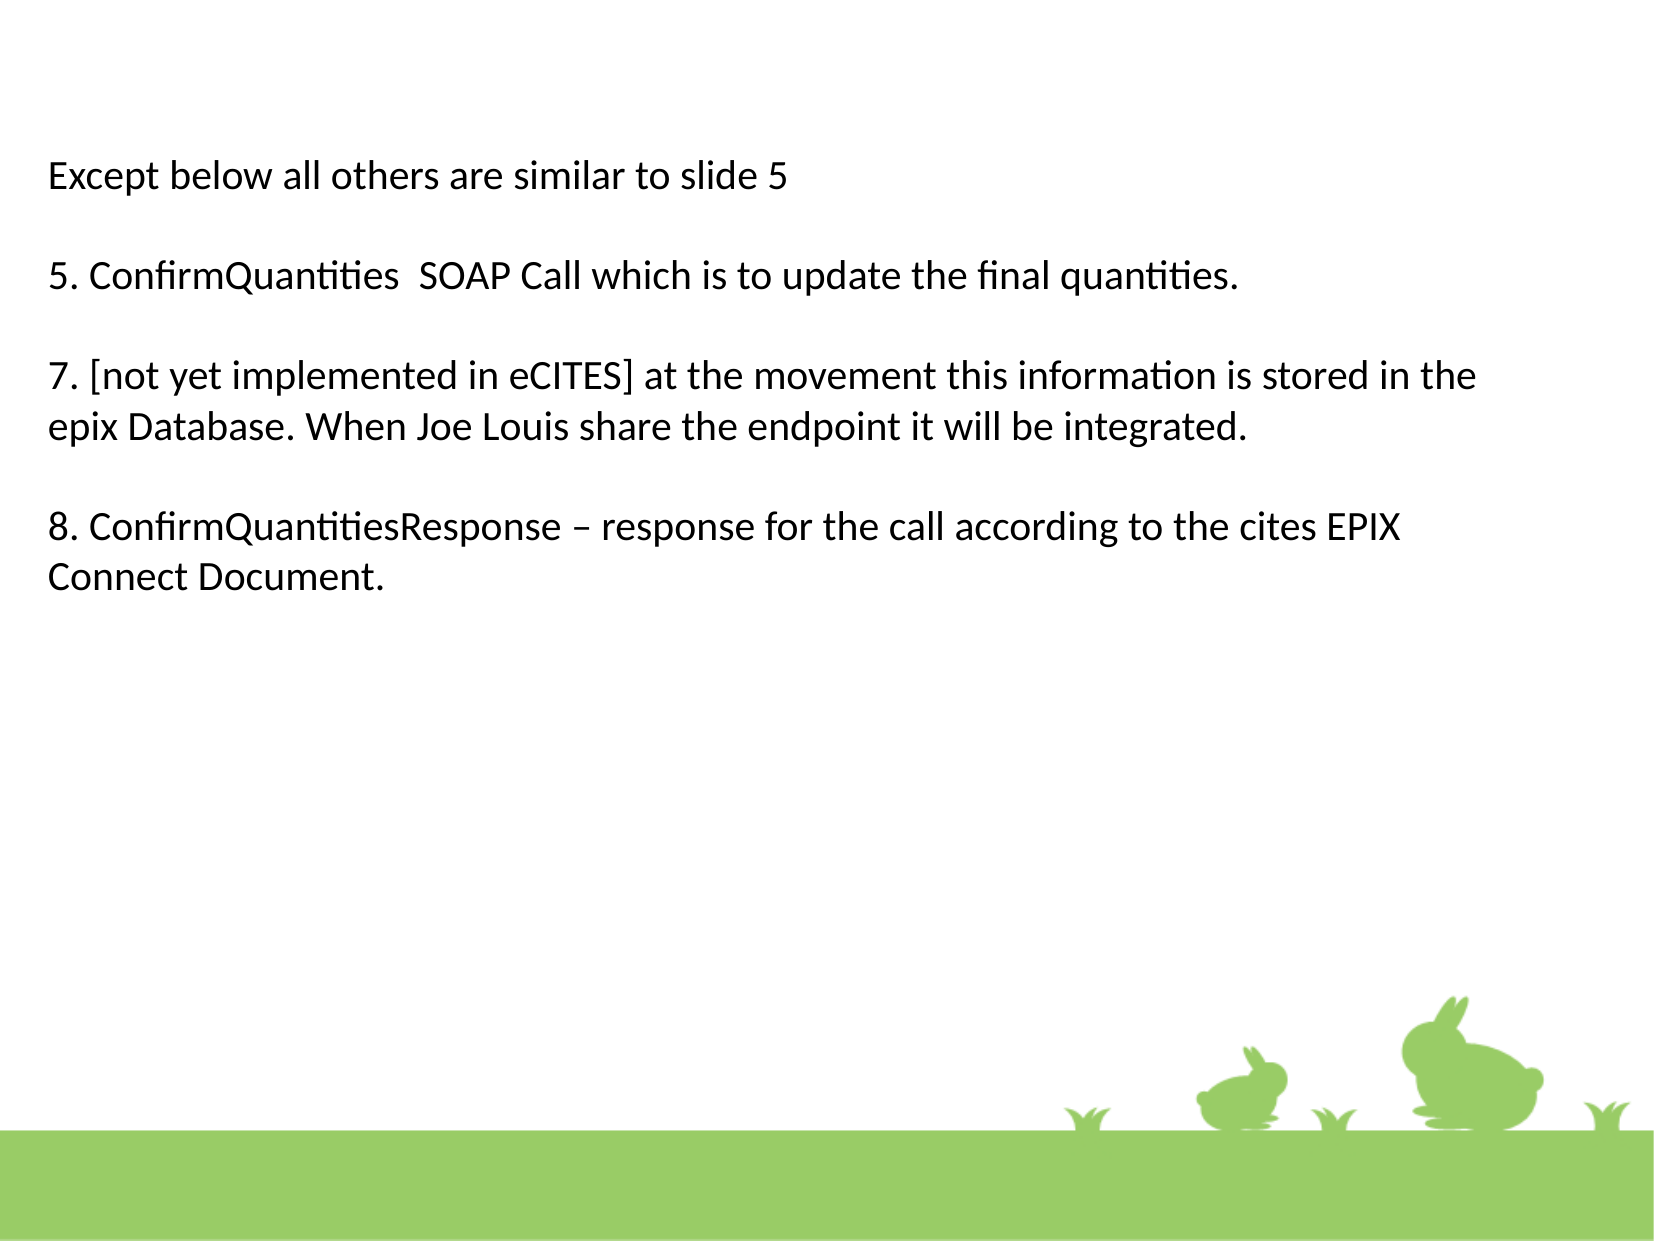

Except below all others are similar to slide 5
5. ConfirmQuantities  SOAP Call which is to update the final quantities.
7. [not yet implemented in eCITES] at the movement this information is stored in the epix Database. When Joe Louis share the endpoint it will be integrated.
8. ConfirmQuantitiesResponse – response for the call according to the cites EPIX Connect Document.